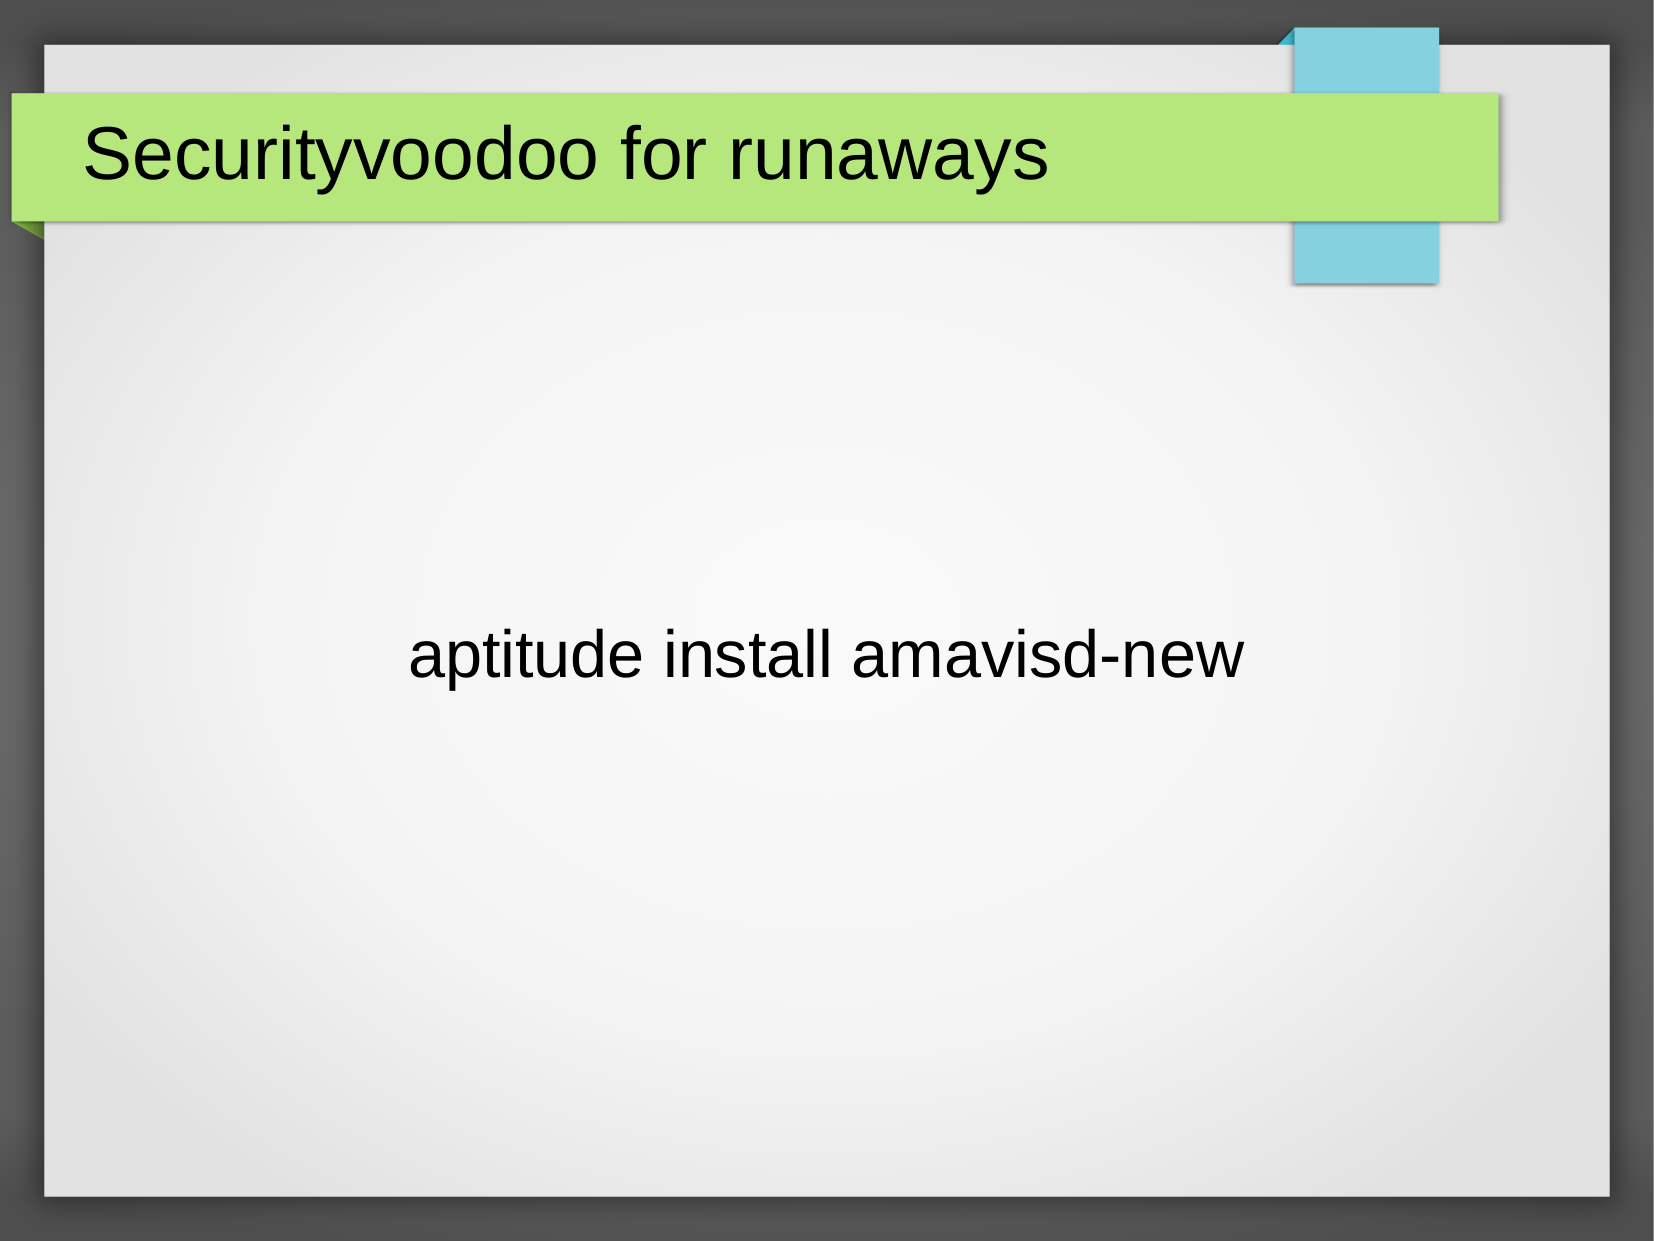

# Securityvoodoo for runaways
aptitude install amavisd-new